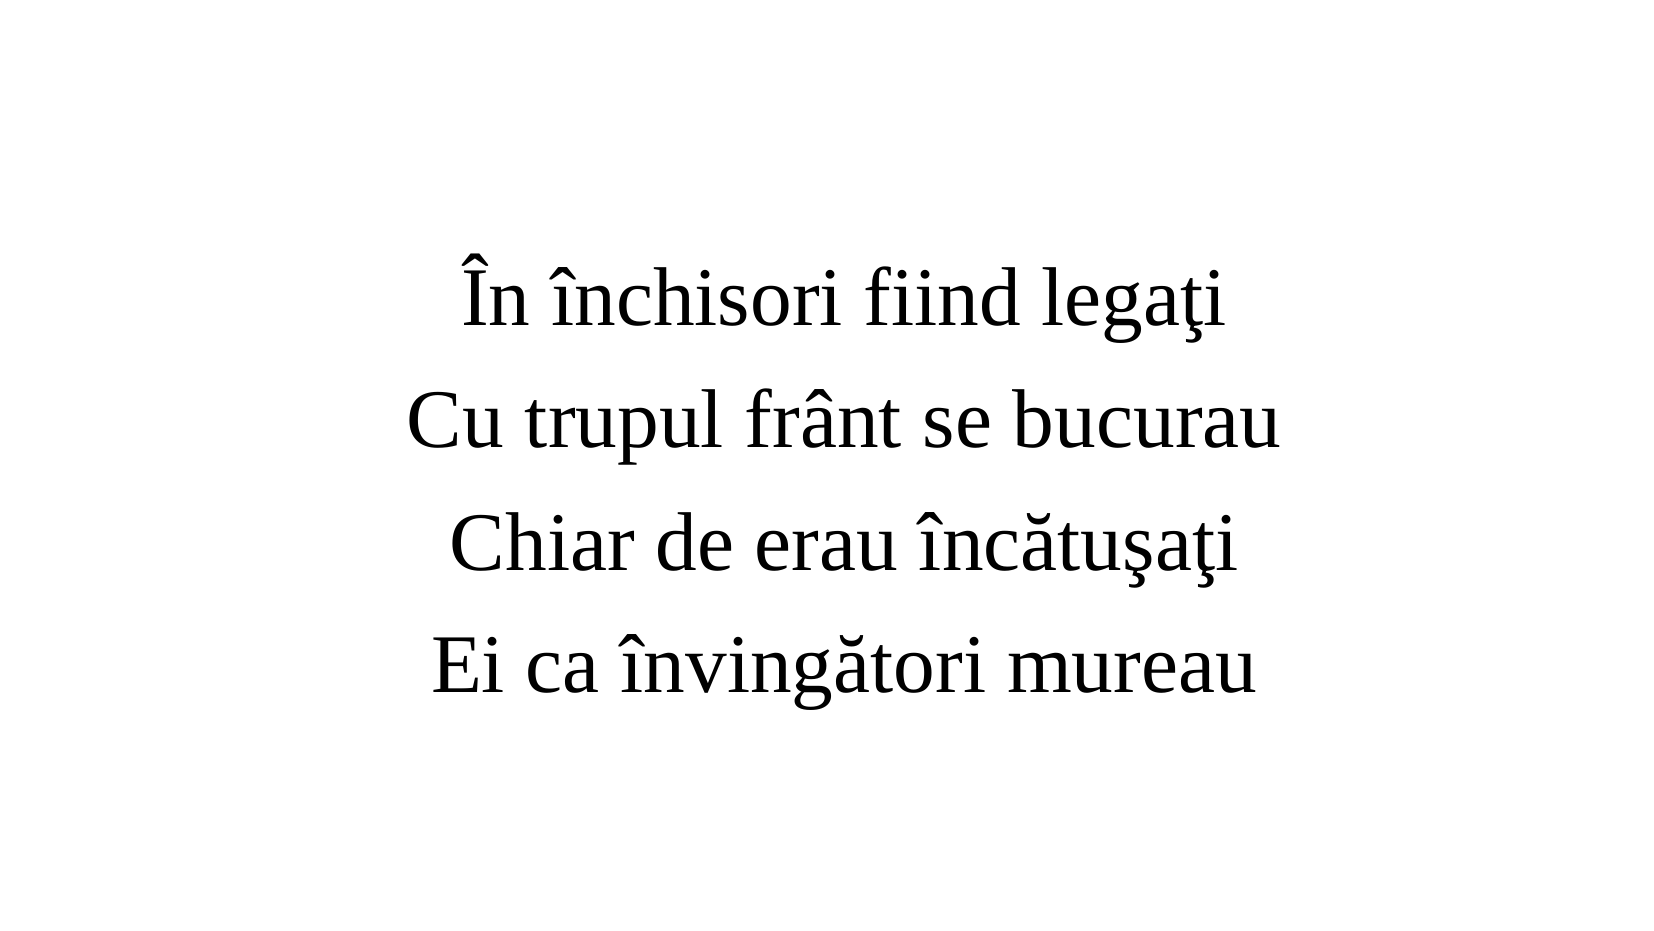

# În închisori fiind legaţi
Cu trupul frânt se bucurau
Chiar de erau încătuşaţi
Ei ca învingători mureau